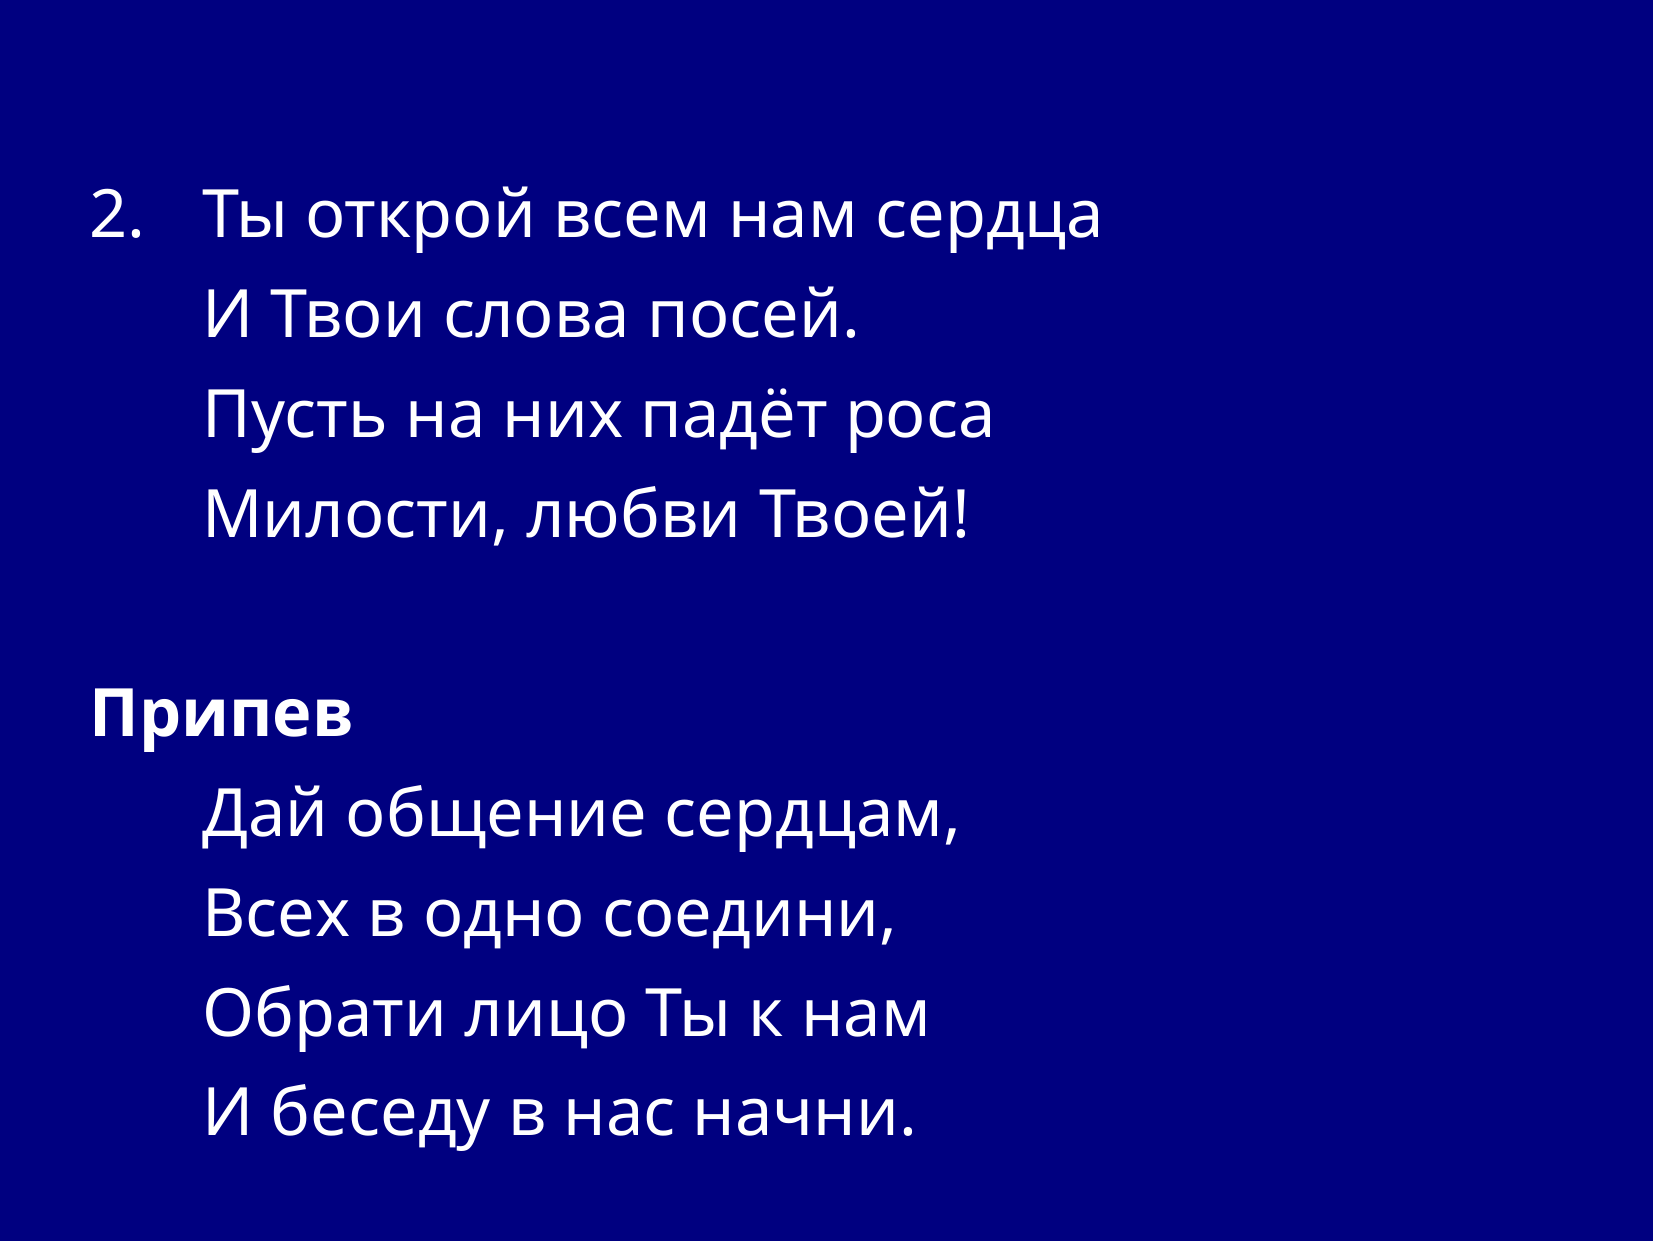

2.	Ты открой всем нам сердца
	И Твои слова посей.
	Пусть на них падёт роса
	Милости, любви Твоей!
Припев
	Дай общение сердцам,
	Всех в одно соедини,
	Обрати лицо Ты к нам
	И беседу в нас начни.